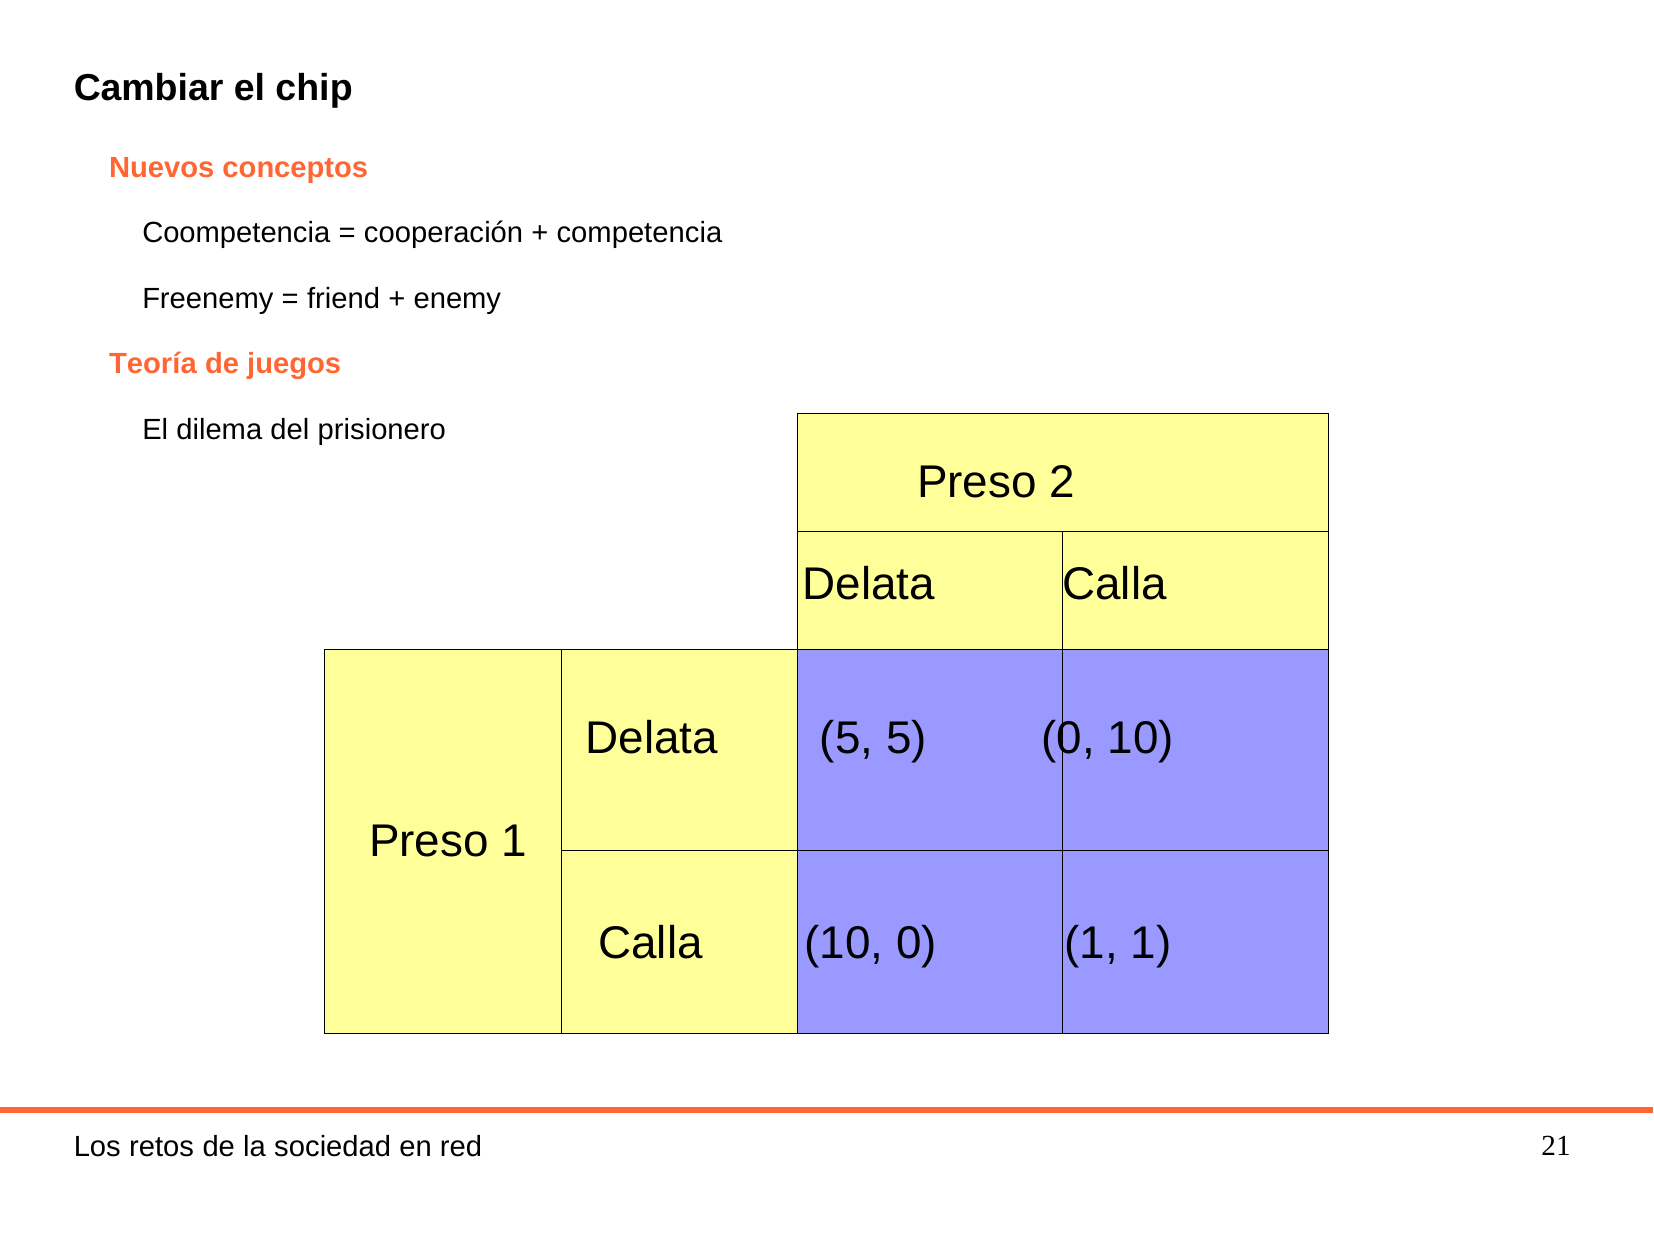

Cambiar el chip
Nuevos conceptos
 Coompetencia = cooperación + competencia
 Freenemy = friend + enemy
Teoría de juegos
 El dilema del prisionero
 Preso 2
 Delata Calla
 Delata (5, 5) (0, 10)
Preso 1
 Calla (10, 0) (1, 1)
Los retos de la sociedad en red
21